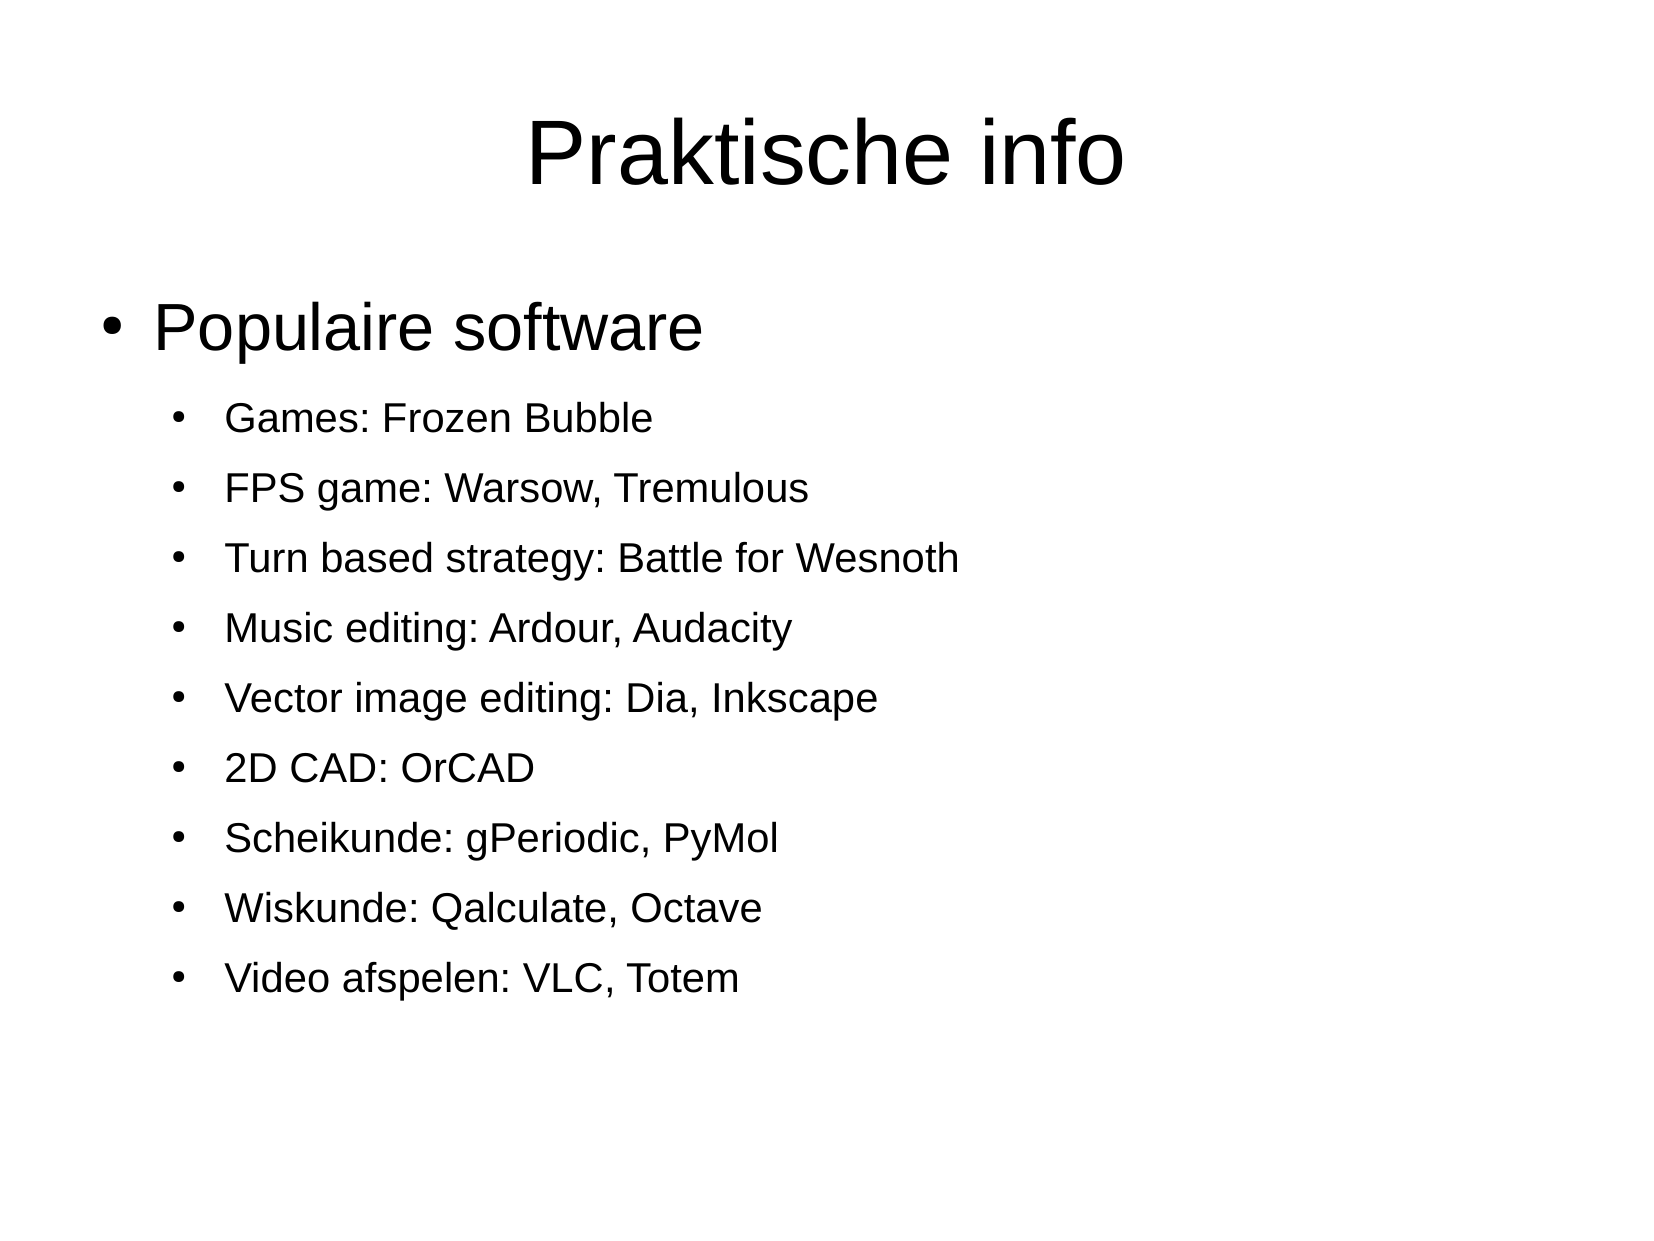

# Praktische info
Populaire software
Games: Frozen Bubble
FPS game: Warsow, Tremulous
Turn based strategy: Battle for Wesnoth
Music editing: Ardour, Audacity
Vector image editing: Dia, Inkscape
2D CAD: OrCAD
Scheikunde: gPeriodic, PyMol
Wiskunde: Qalculate, Octave
Video afspelen: VLC, Totem